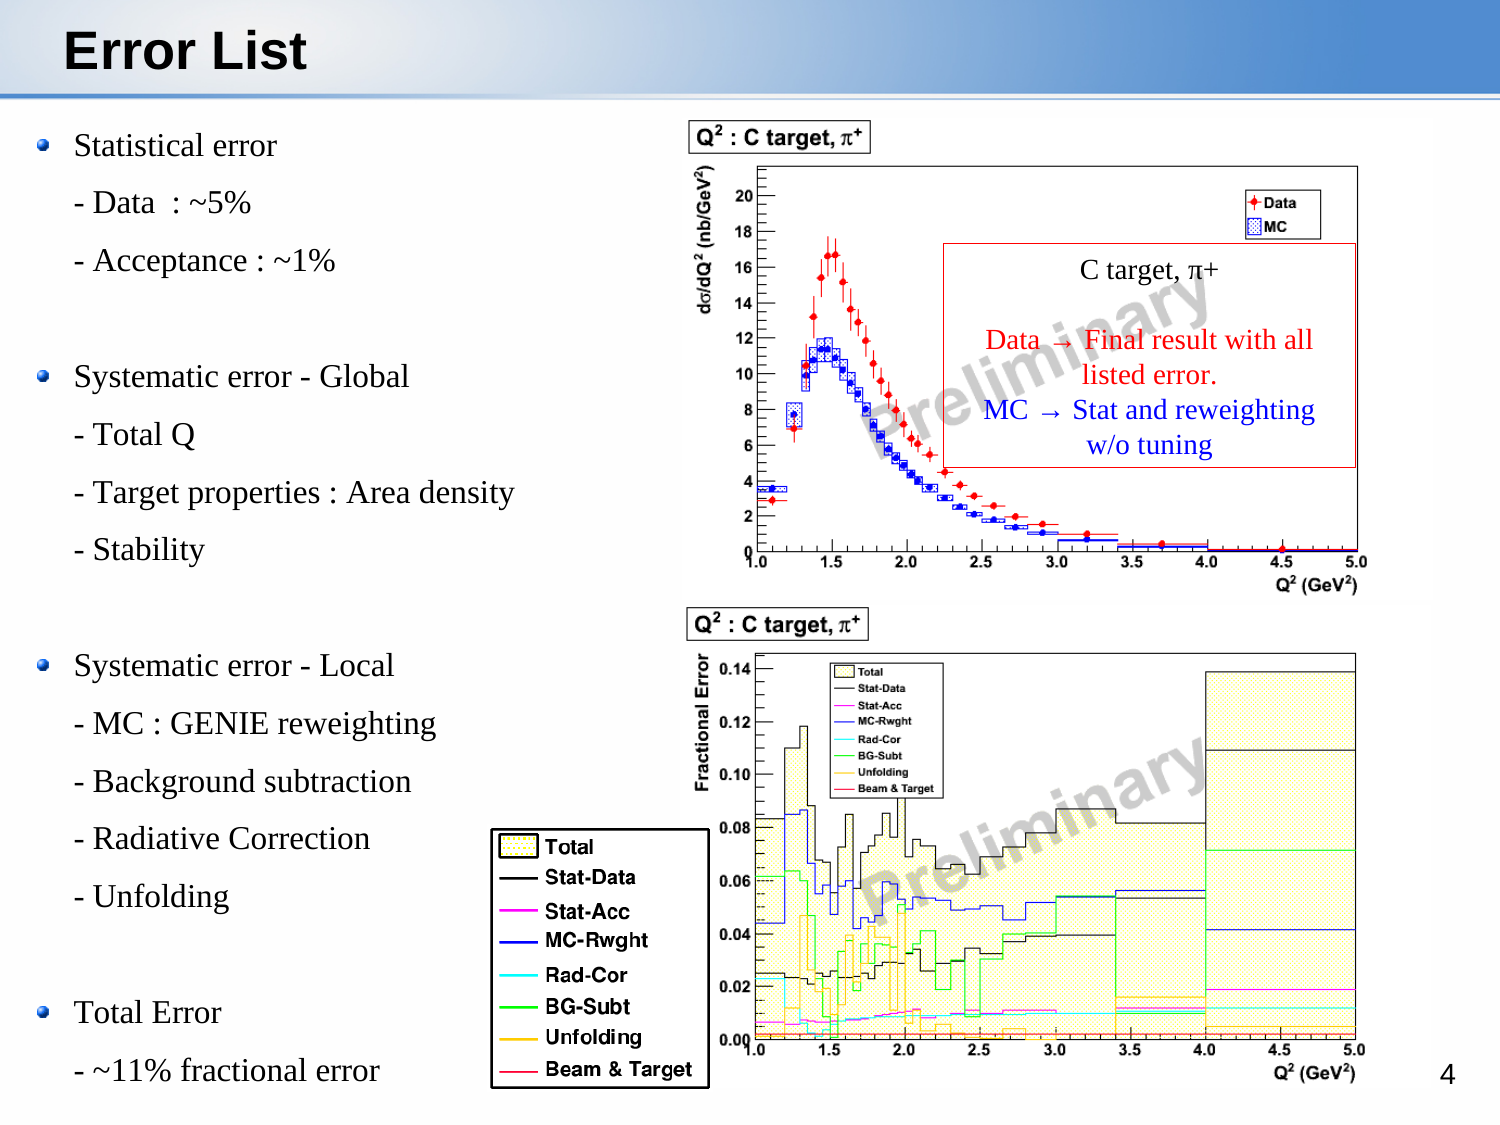

# Error List
Statistical error
- Data : ~5%
- Acceptance : ~1%
Systematic error - Global
- Total Q
- Target properties : Area density
- Stability
Systematic error - Local
- MC : GENIE reweighting
- Background subtraction
- Radiative Correction
- Unfolding
Total Error
- ~11% fractional error
C target, π+
Data → Final result with all listed error.
MC → Stat and reweighting w/o tuning